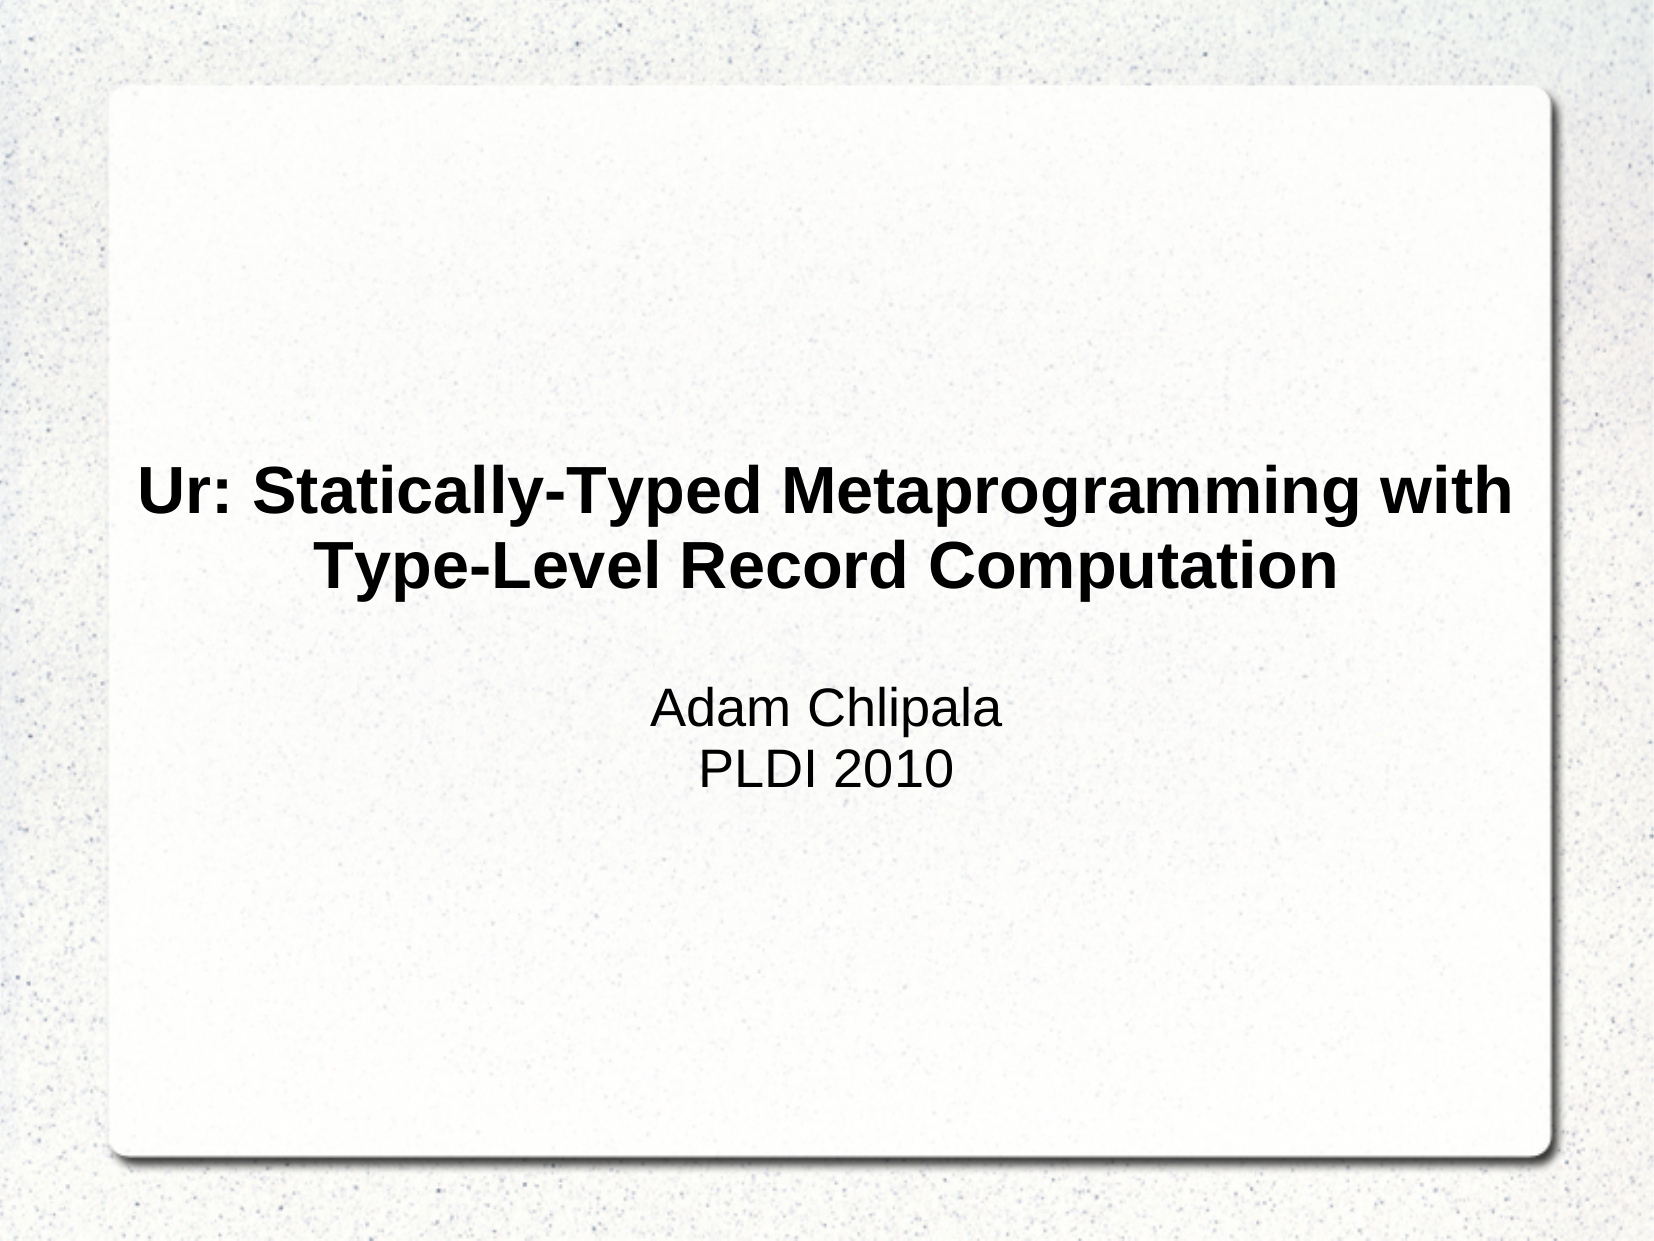

# Ur: Statically-Typed Metaprogramming with Type-Level Record Computation
Adam Chlipala
PLDI 2010